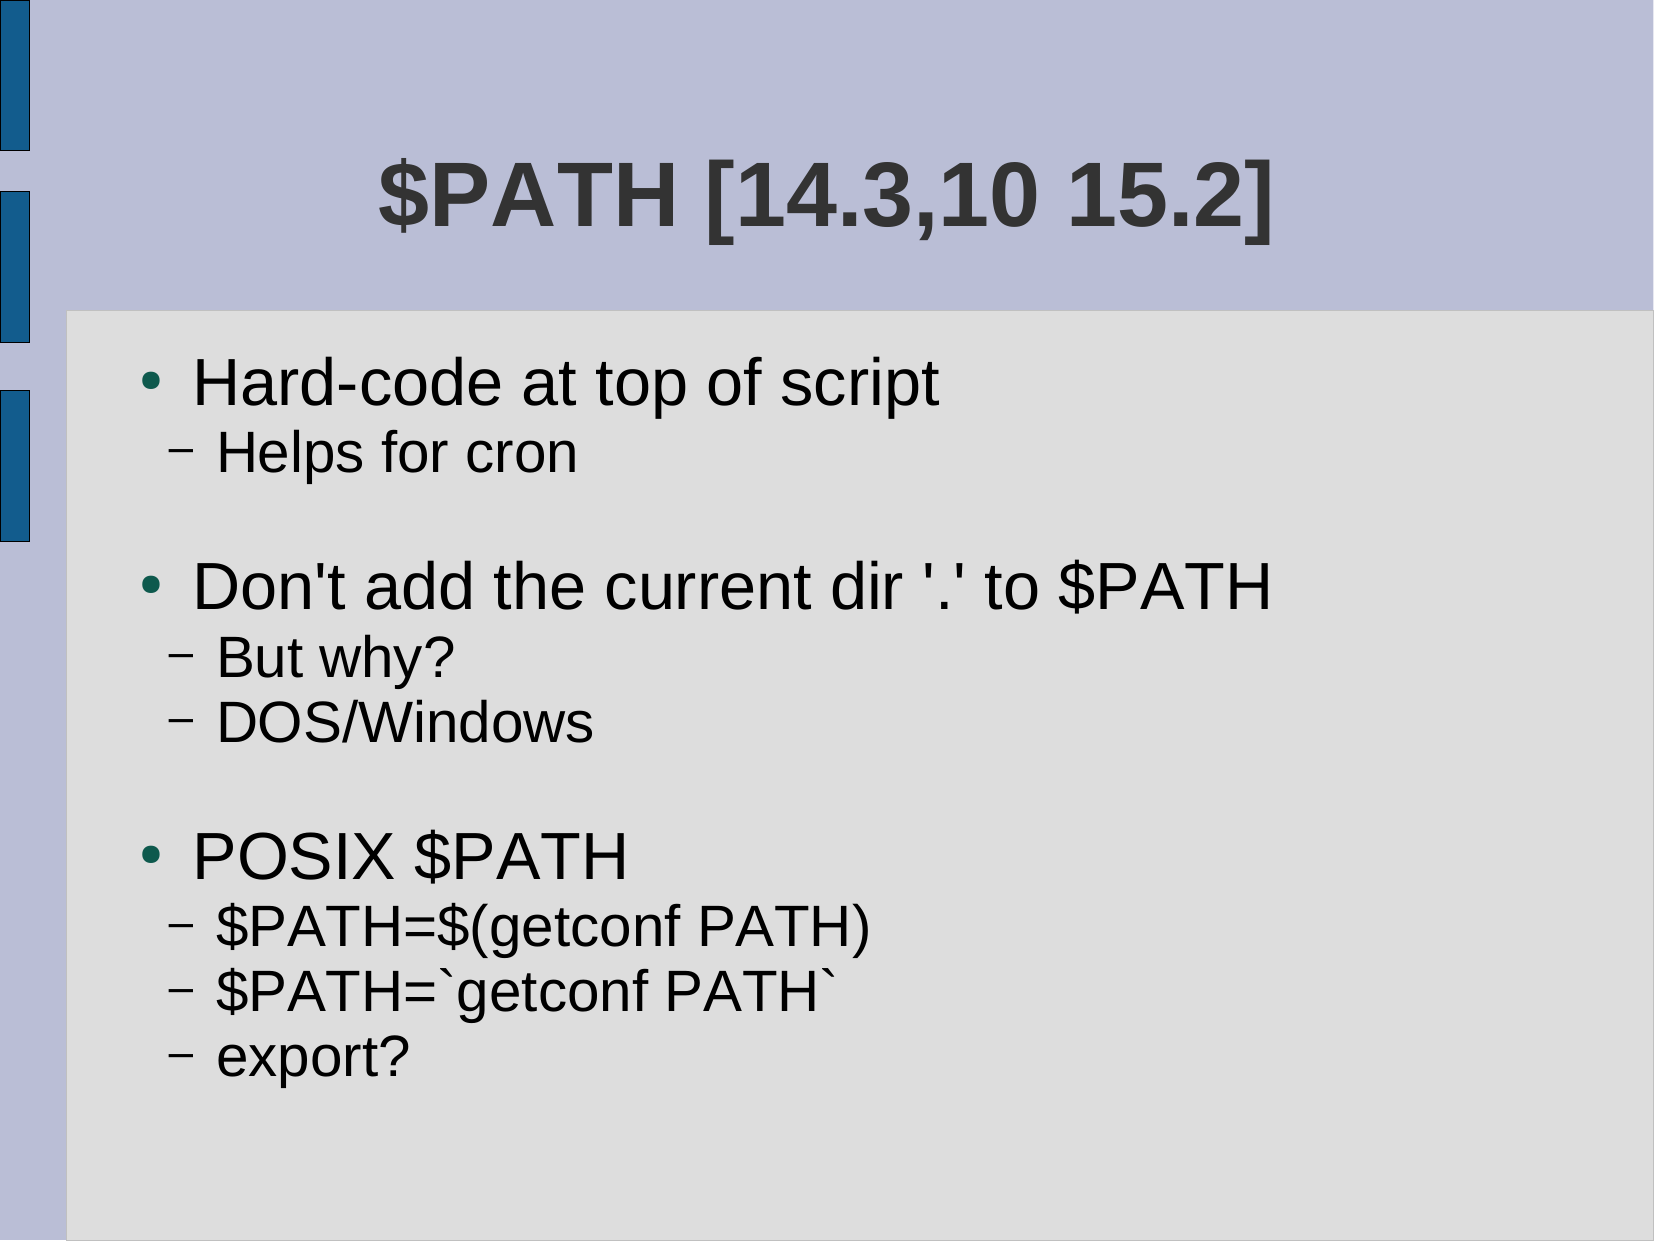

# $PATH [14.3,10 15.2]
Hard-code at top of script
Helps for cron
Don't add the current dir '.' to $PATH
But why?
DOS/Windows
POSIX $PATH
$PATH=$(getconf PATH)
$PATH=`getconf PATH`
export?